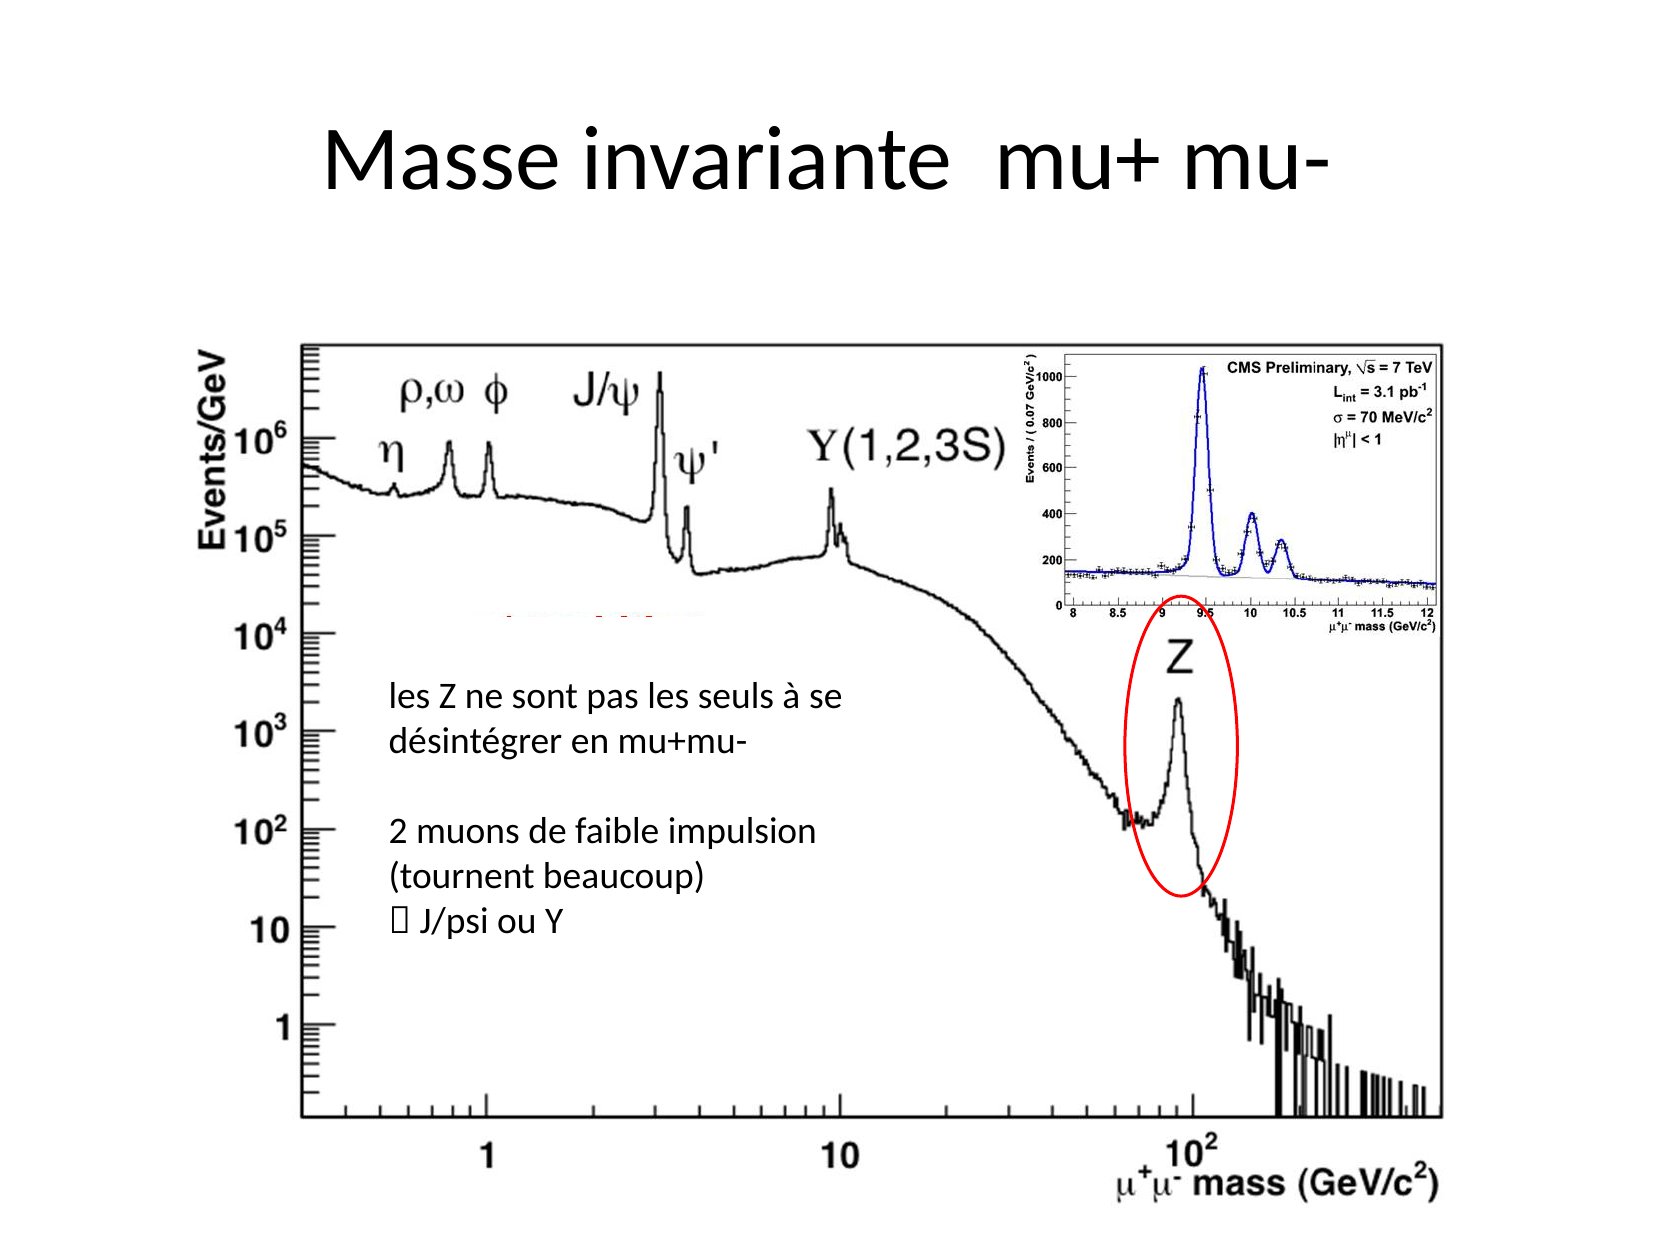

# Masse invariante mu+ mu-
les Z ne sont pas les seuls à se désintégrer en mu+mu-
2 muons de faible impulsion (tournent beaucoup)
 J/psi ou Y